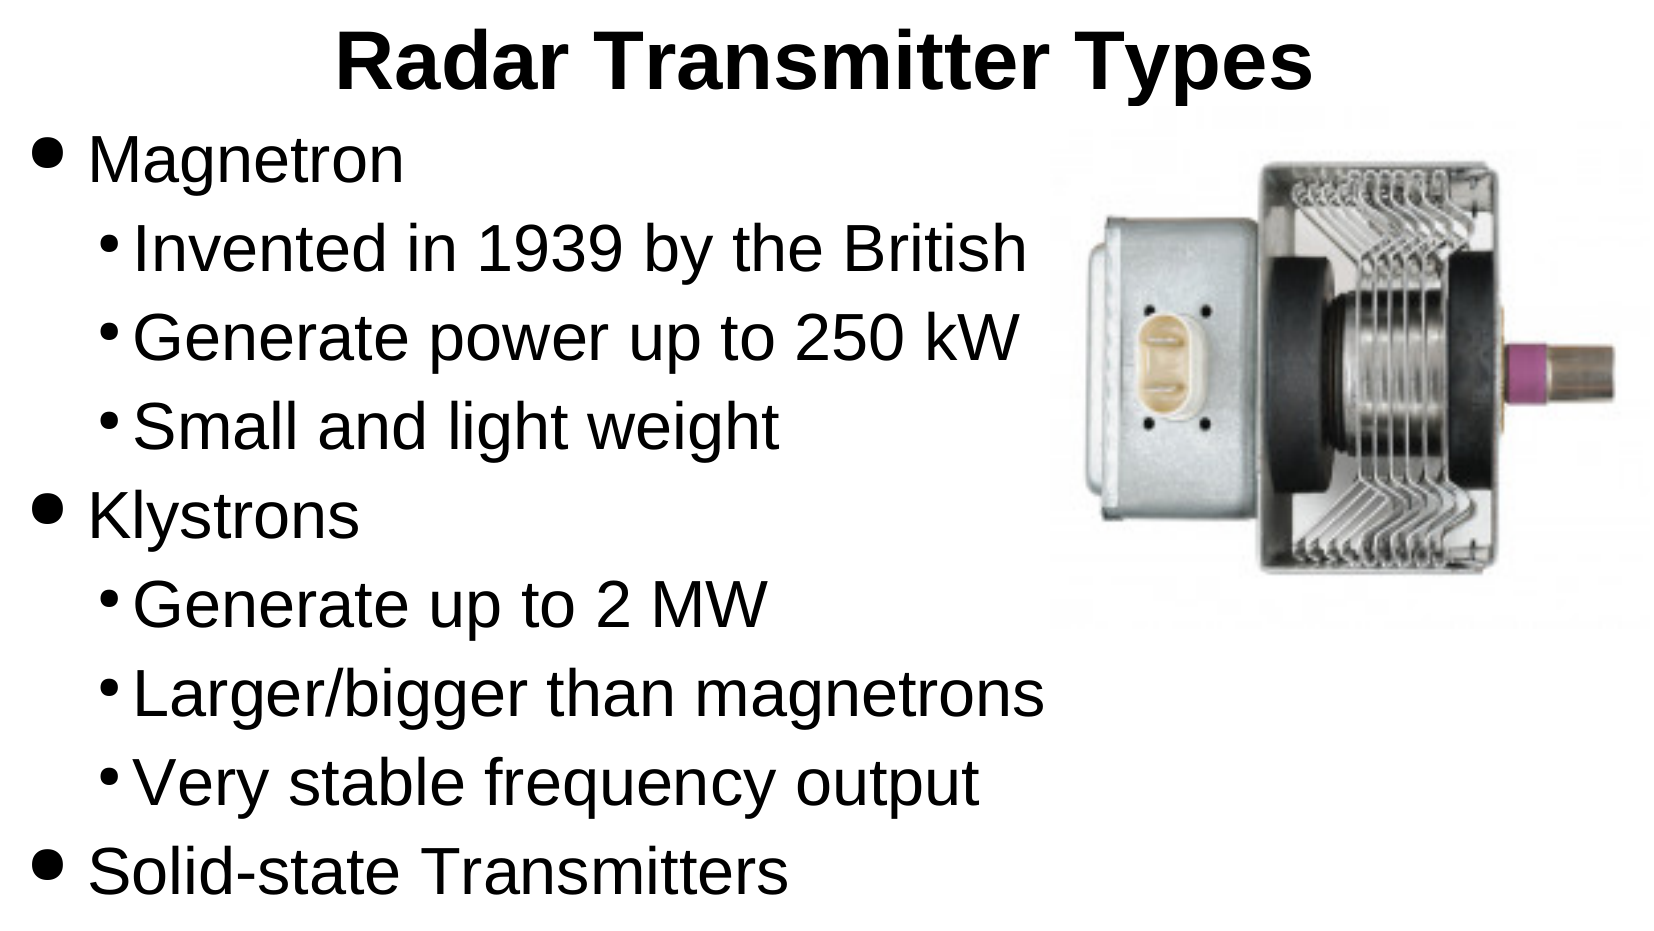

# Radar Transmitter Types
 Magnetron
Invented in 1939 by the British
Generate power up to 250 kW
Small and light weight
 Klystrons
Generate up to 2 MW
Larger/bigger than magnetrons
Very stable frequency output
 Solid-state Transmitters